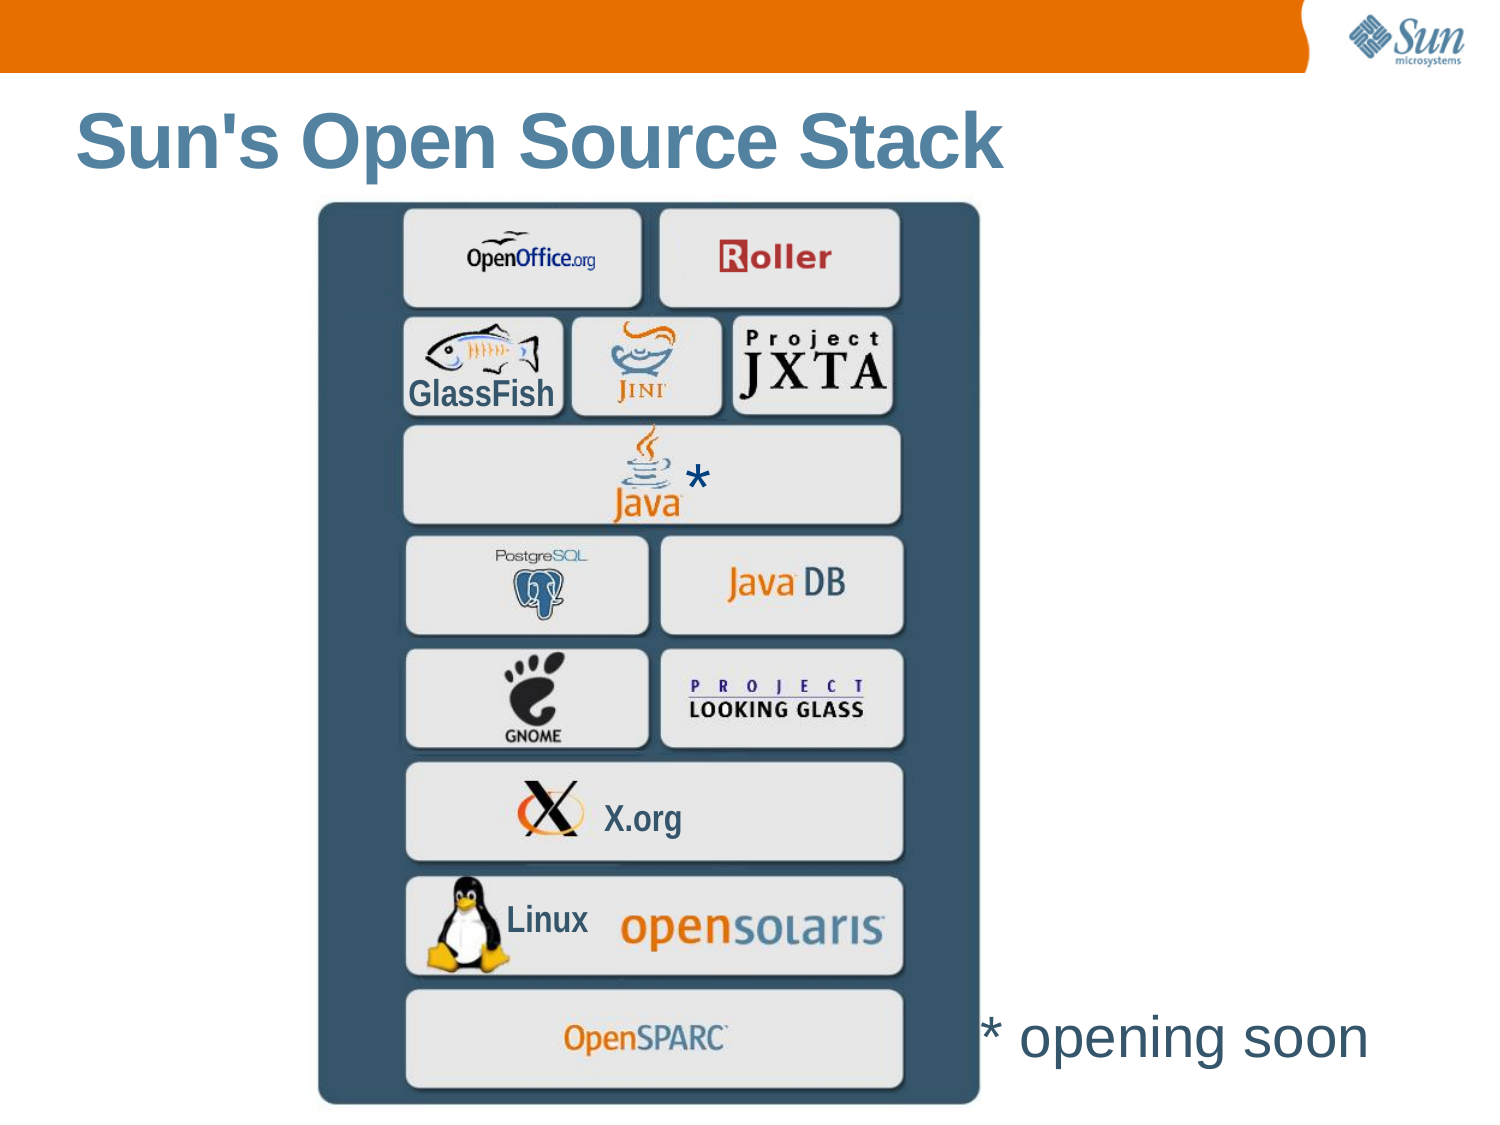

# Sun's Open Source Stack
GlassFish
*
X.org
Linux
* opening soon